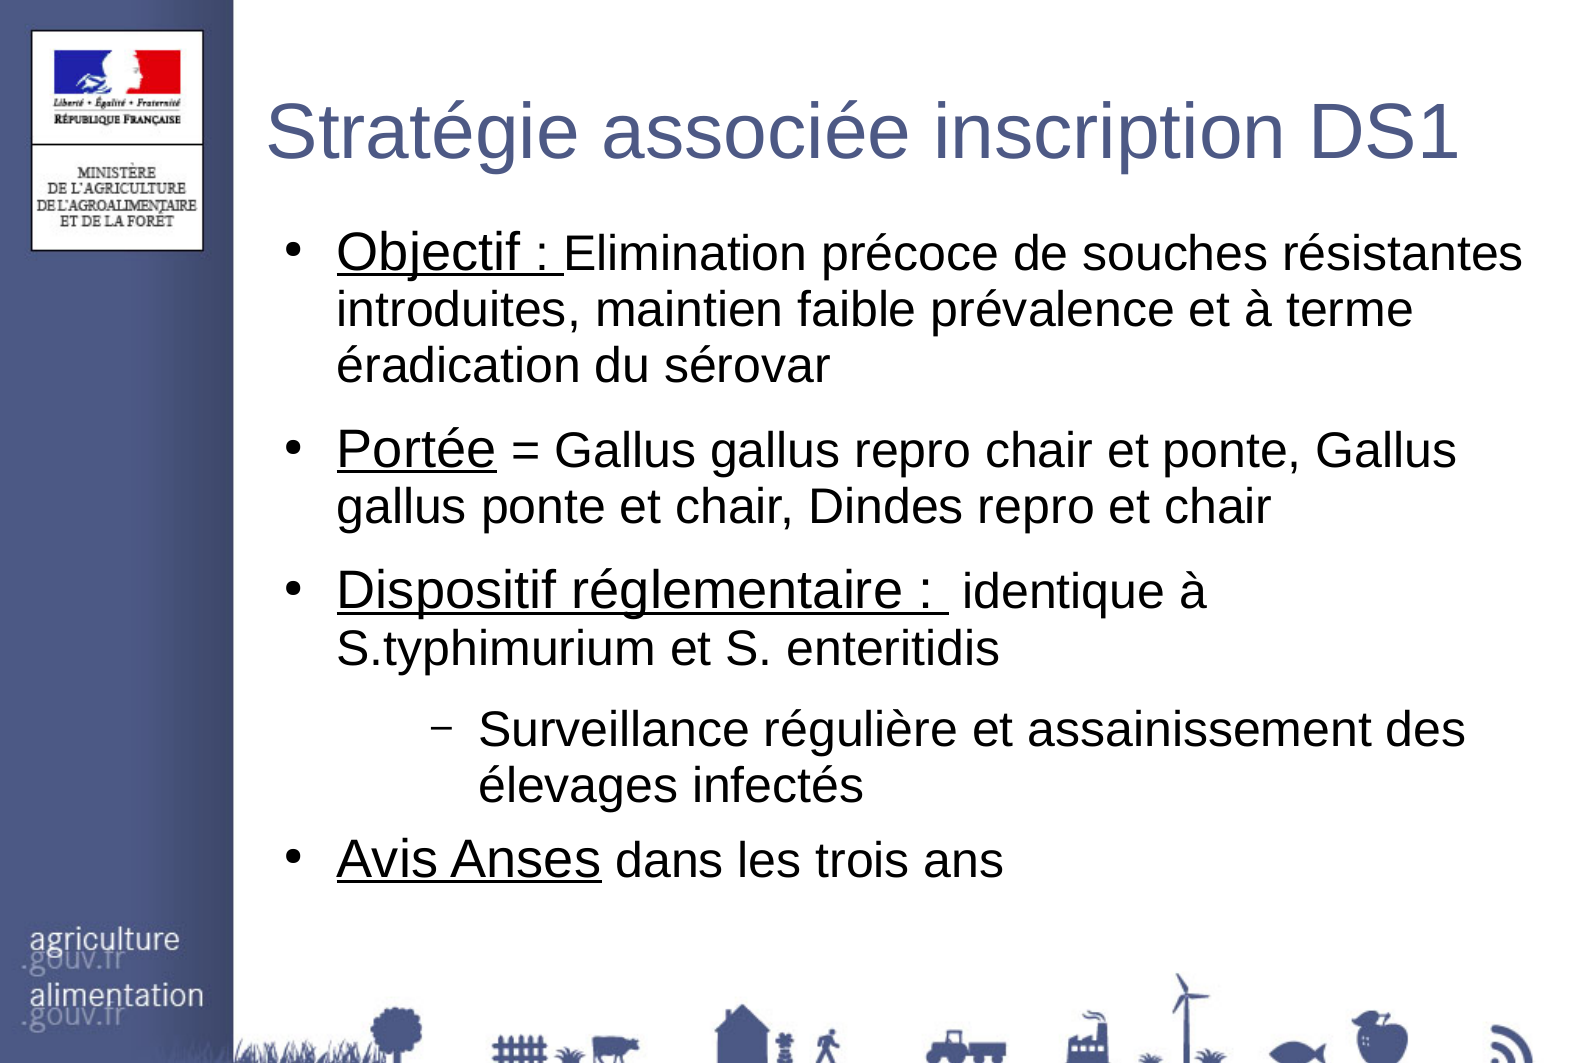

# Stratégie associée inscription DS1
Objectif : Elimination précoce de souches résistantes introduites, maintien faible prévalence et à terme éradication du sérovar
Portée = Gallus gallus repro chair et ponte, Gallus gallus ponte et chair, Dindes repro et chair
Dispositif réglementaire : identique à S.typhimurium et S. enteritidis
Surveillance régulière et assainissement des élevages infectés
Avis Anses dans les trois ans